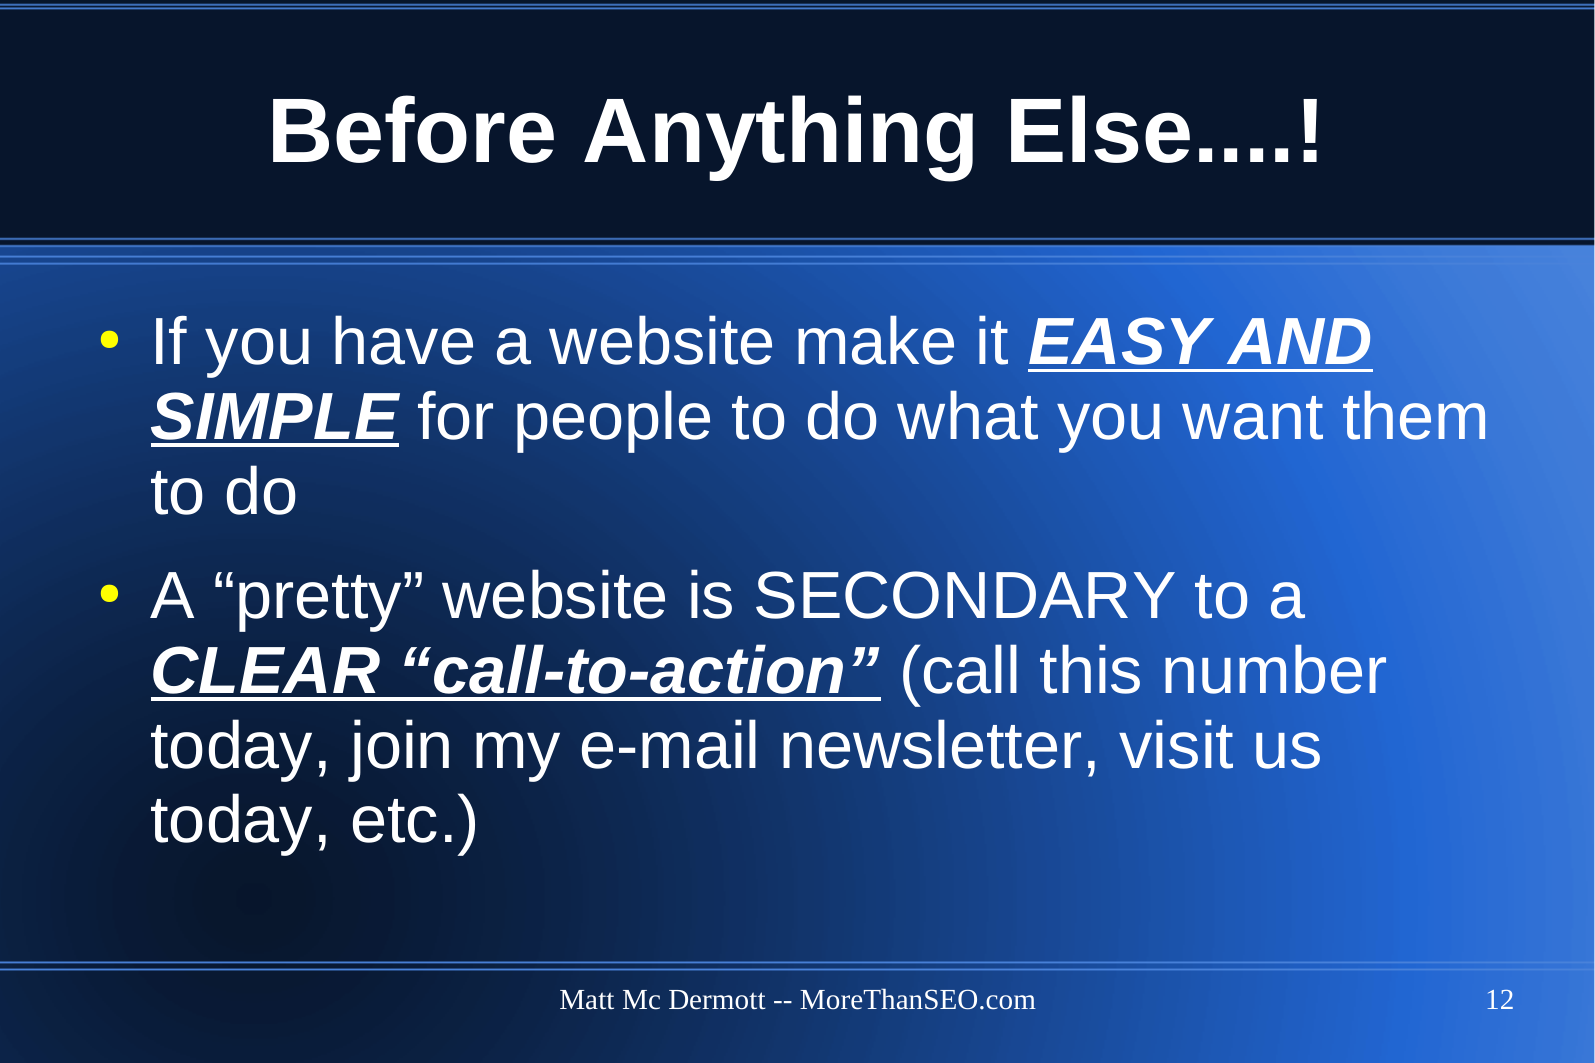

# Before Anything Else....!
If you have a website make it EASY AND SIMPLE for people to do what you want them to do
A “pretty” website is SECONDARY to a CLEAR “call-to-action” (call this number today, join my e-mail newsletter, visit us today, etc.)
Matt Mc Dermott -- MoreThanSEO.com
12